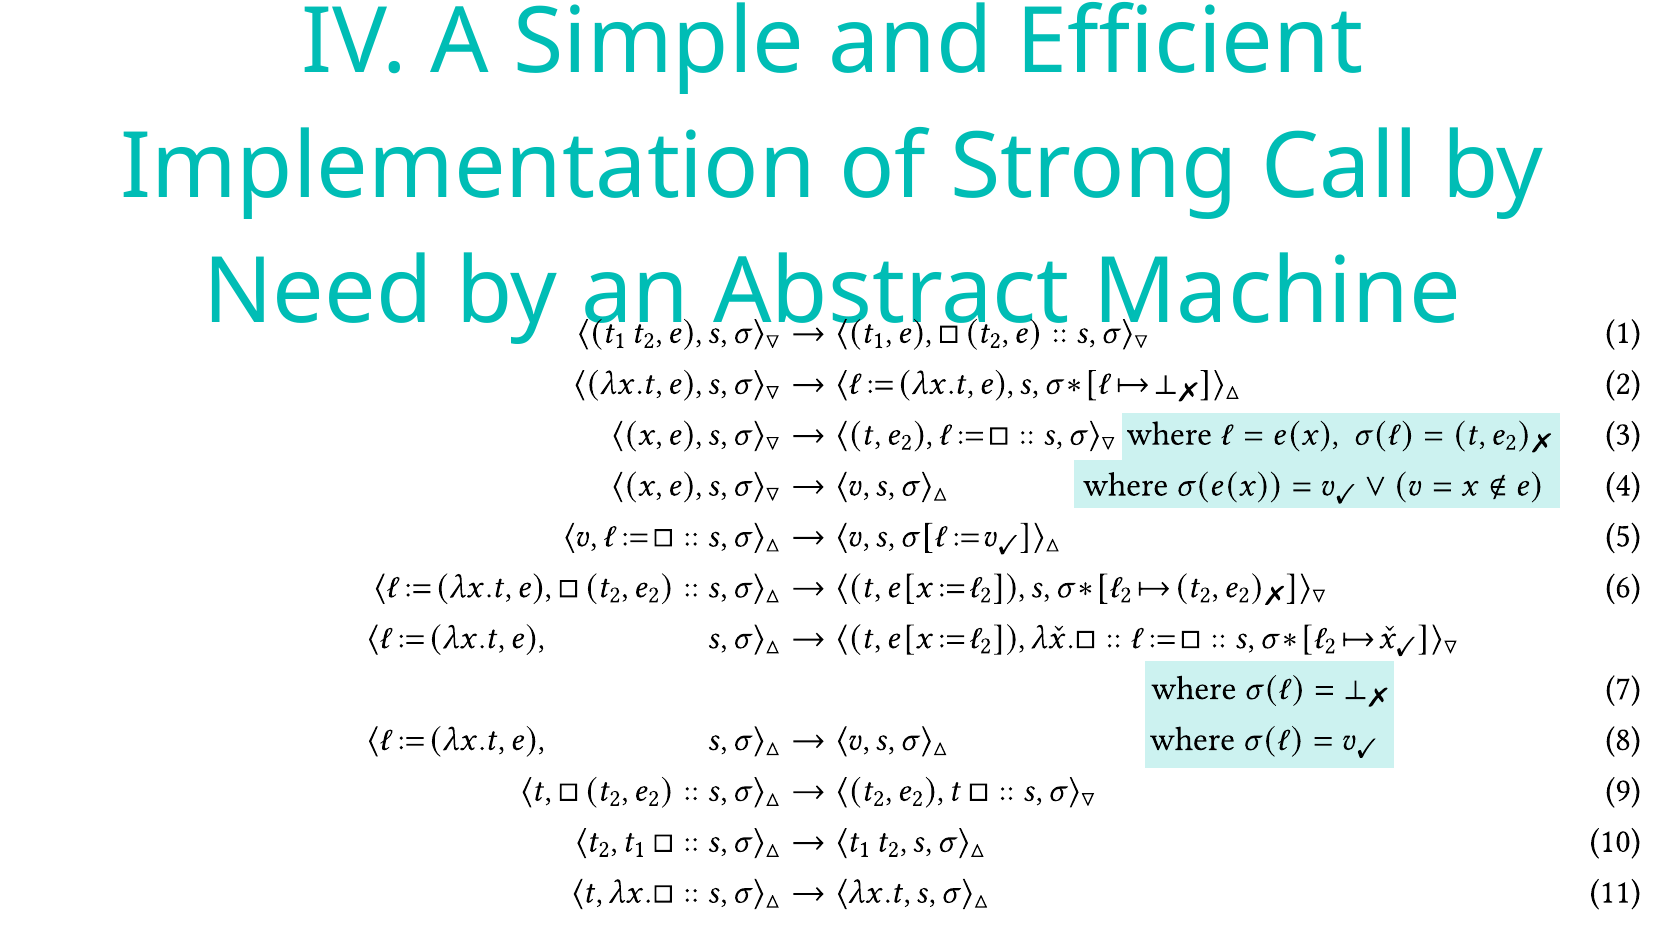

# IV. A Simple and Efficient Implementation of Strong Call by Need by an Abstract Machine